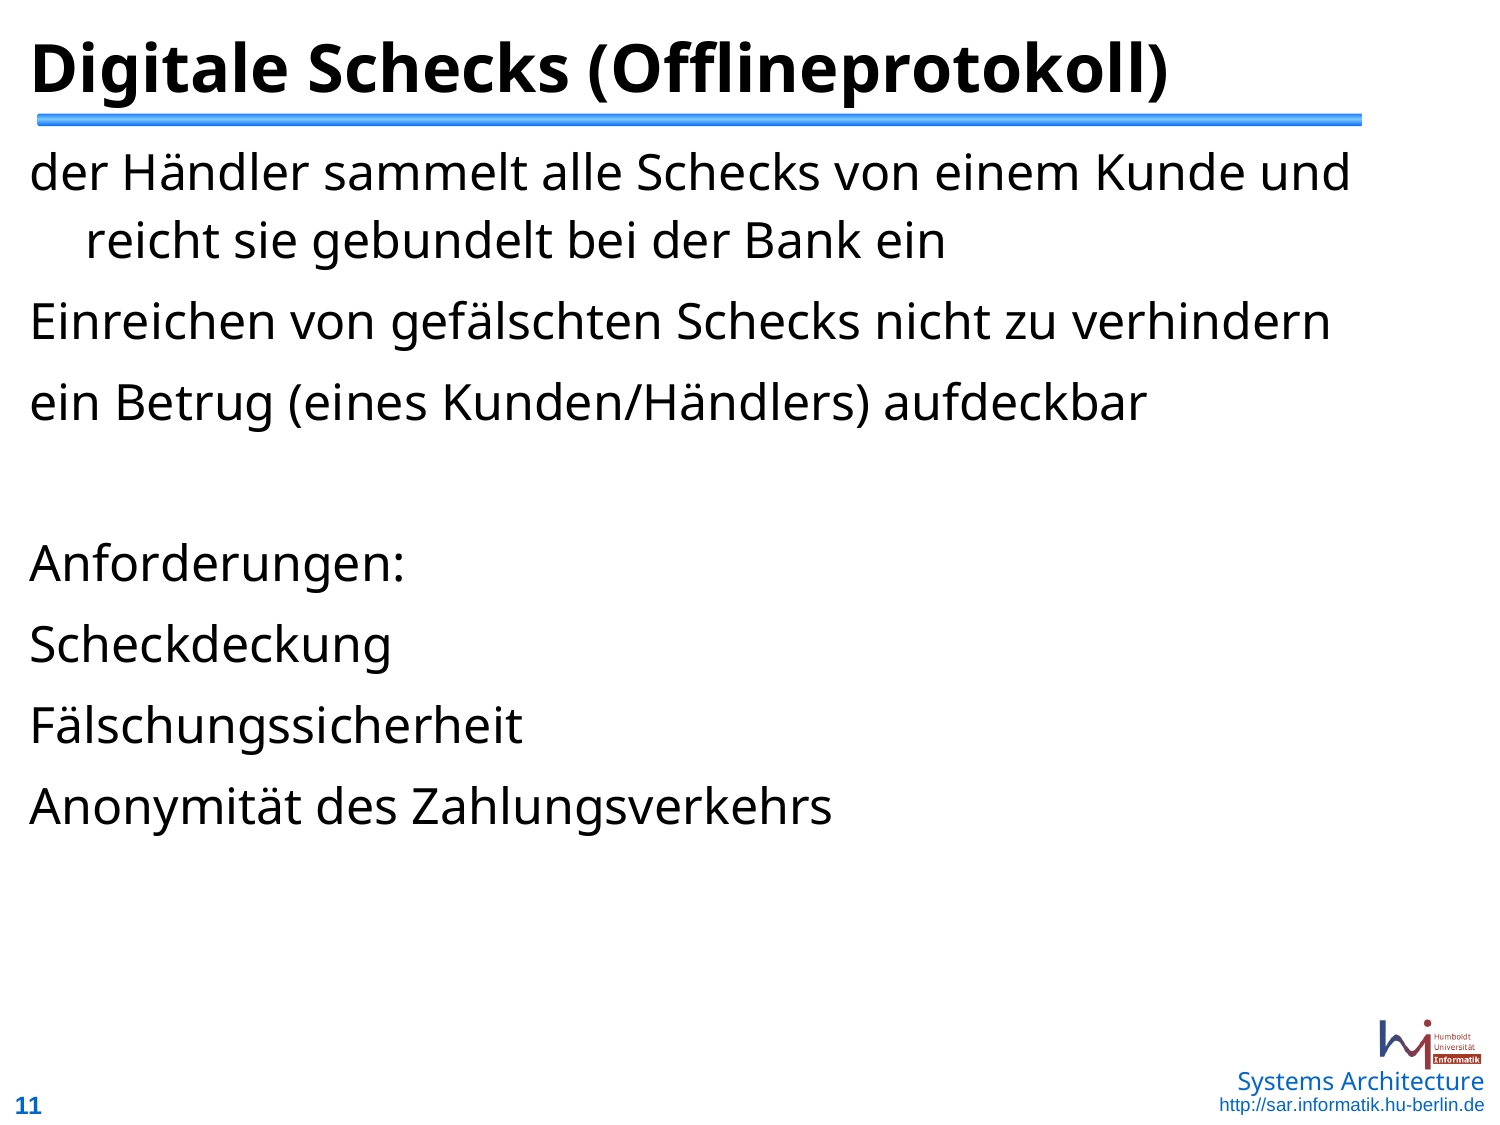

# Digitale Schecks (Offlineprotokoll)
der Händler sammelt alle Schecks von einem Kunde und reicht sie gebundelt bei der Bank ein
Einreichen von gefälschten Schecks nicht zu verhindern
ein Betrug (eines Kunden/Händlers) aufdeckbar
Anforderungen:
Scheckdeckung
Fälschungssicherheit
Anonymität des Zahlungsverkehrs